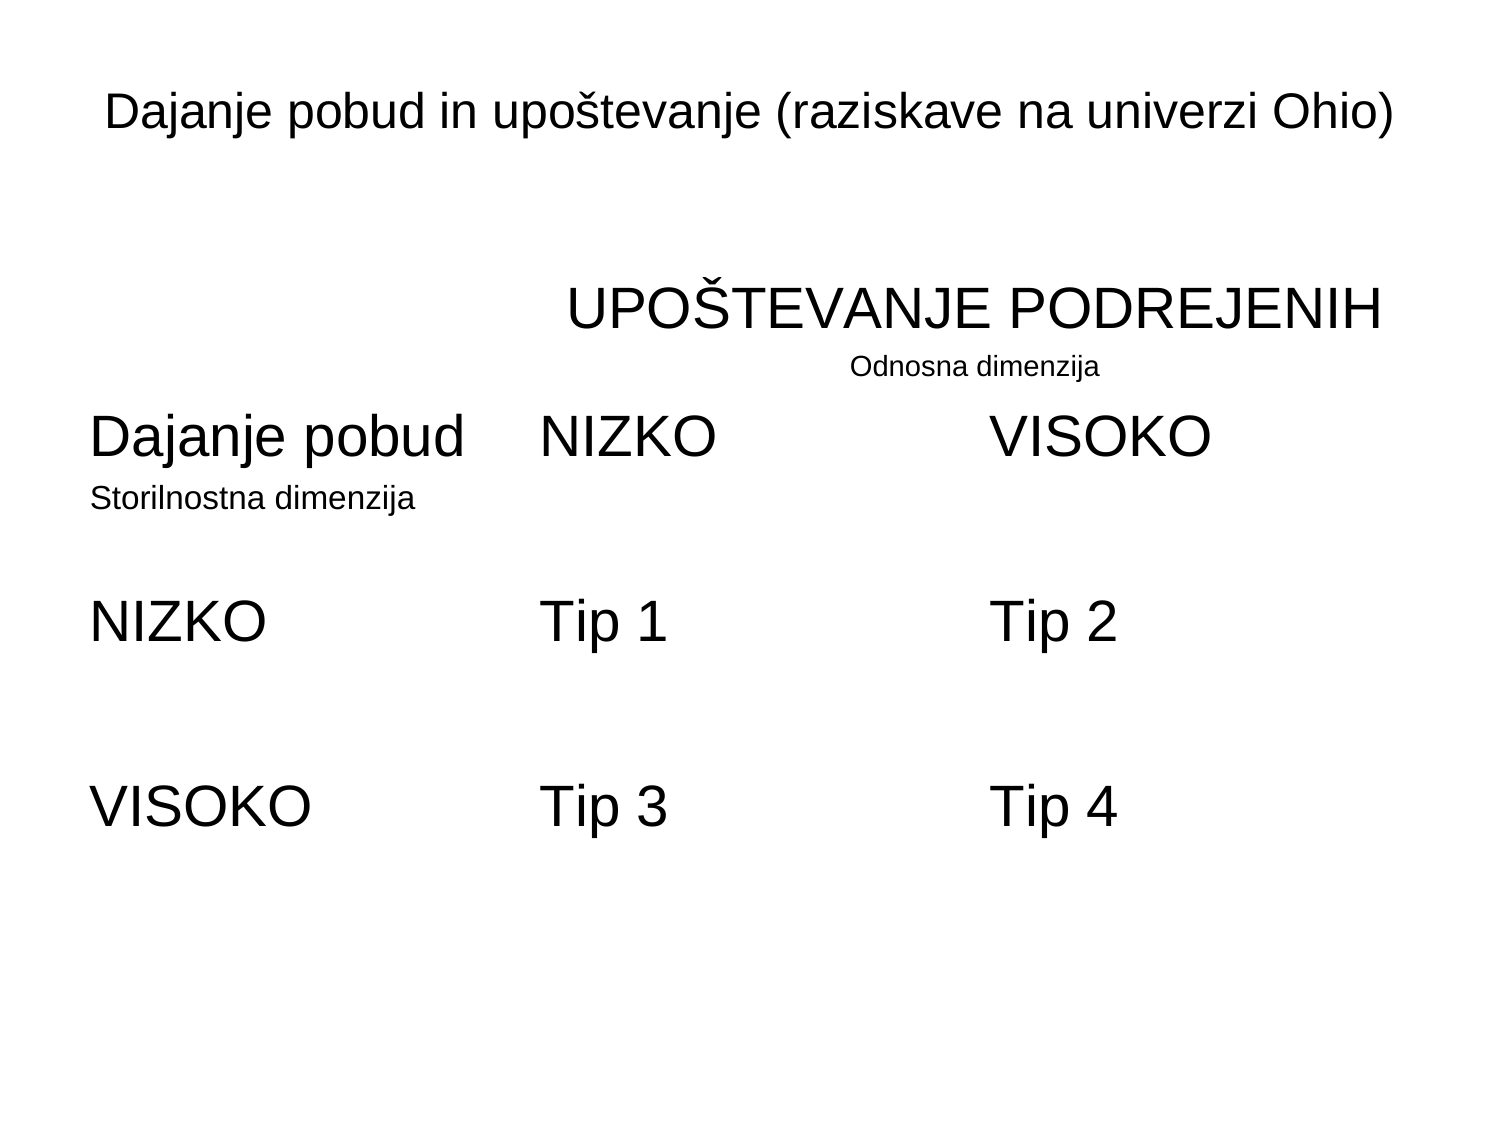

# Dajanje pobud in upoštevanje (raziskave na univerzi Ohio)
| | UPOŠTEVANJE PODREJENIH Odnosna dimenzija | |
| --- | --- | --- |
| Dajanje pobud Storilnostna dimenzija | NIZKO | VISOKO |
| NIZKO | Tip 1 | Tip 2 |
| VISOKO | Tip 3 | Tip 4 |